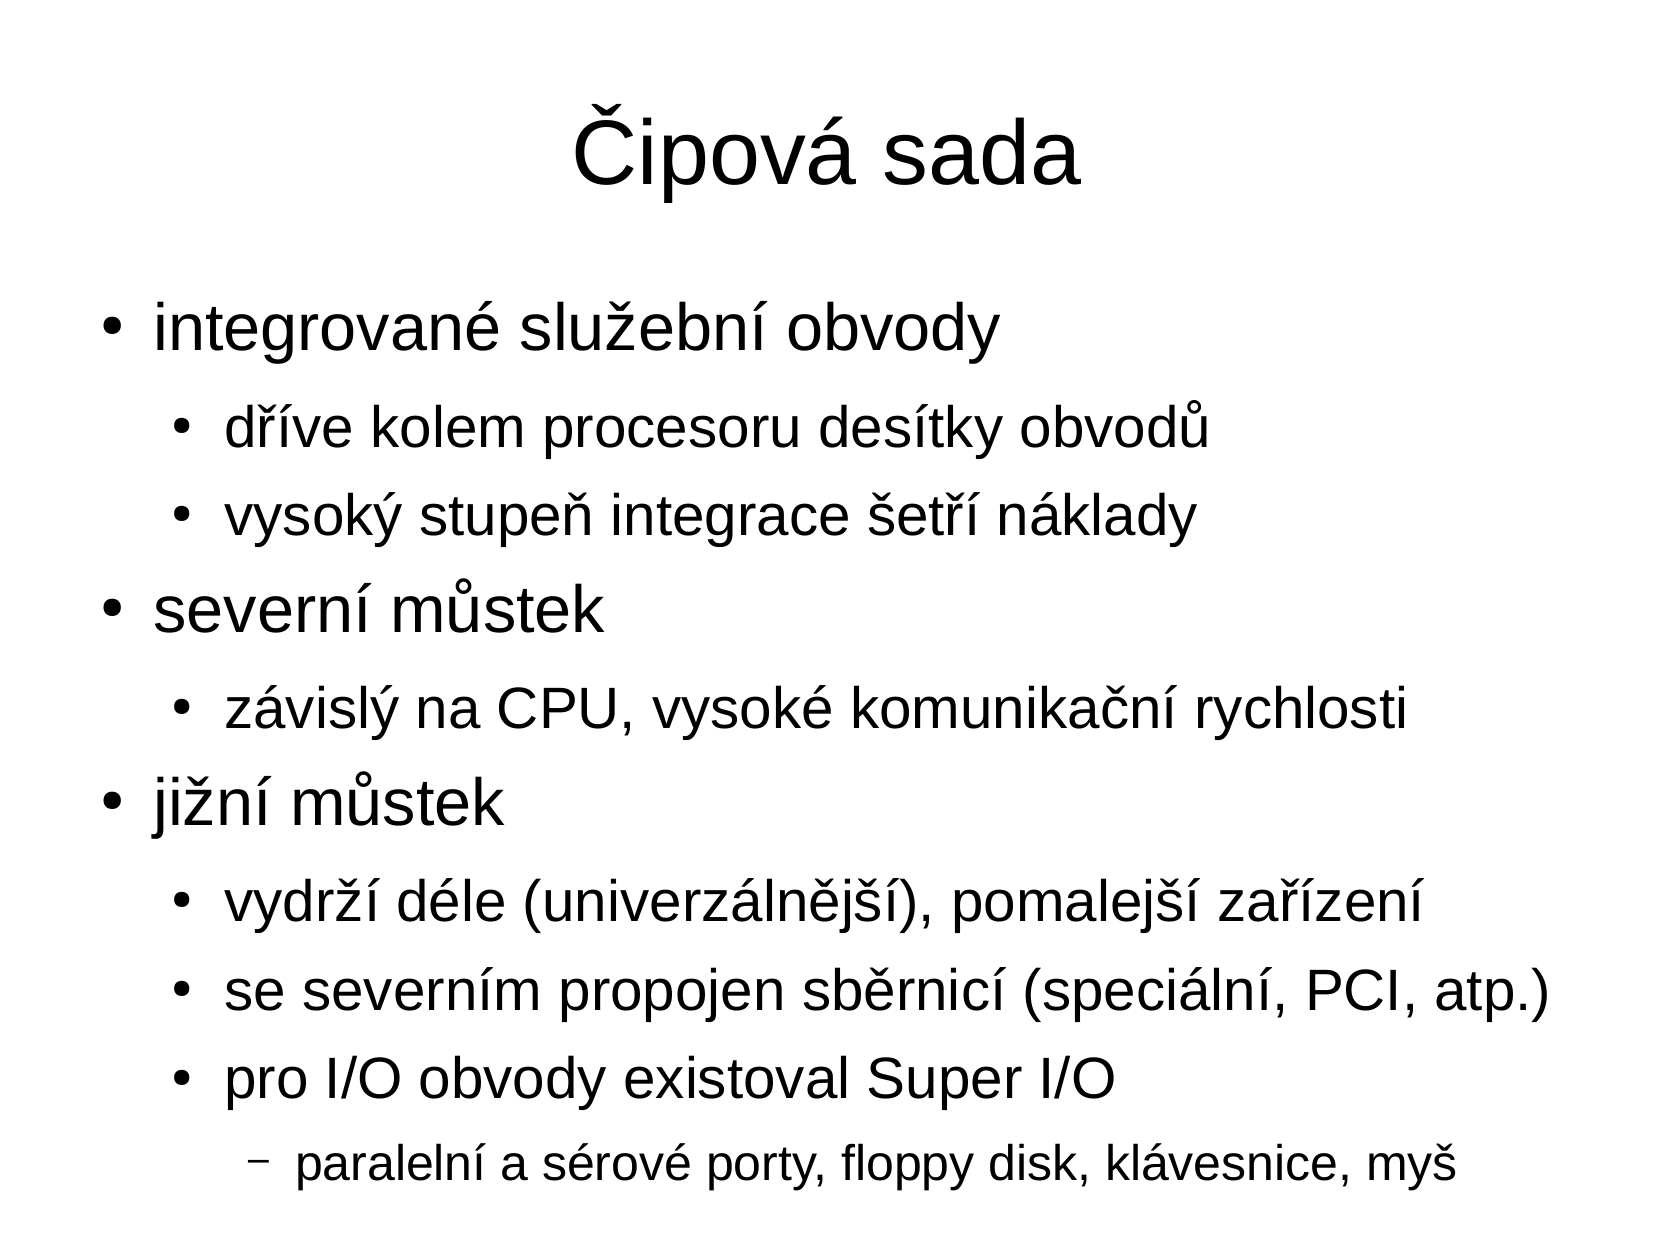

# Čipová sada
integrované služební obvody
dříve kolem procesoru desítky obvodů
vysoký stupeň integrace šetří náklady
severní můstek
závislý na CPU, vysoké komunikační rychlosti
jižní můstek
vydrží déle (univerzálnější), pomalejší zařízení
se severním propojen sběrnicí (speciální, PCI, atp.)
pro I/O obvody existoval Super I/O
paralelní a sérové porty, floppy disk, klávesnice, myš